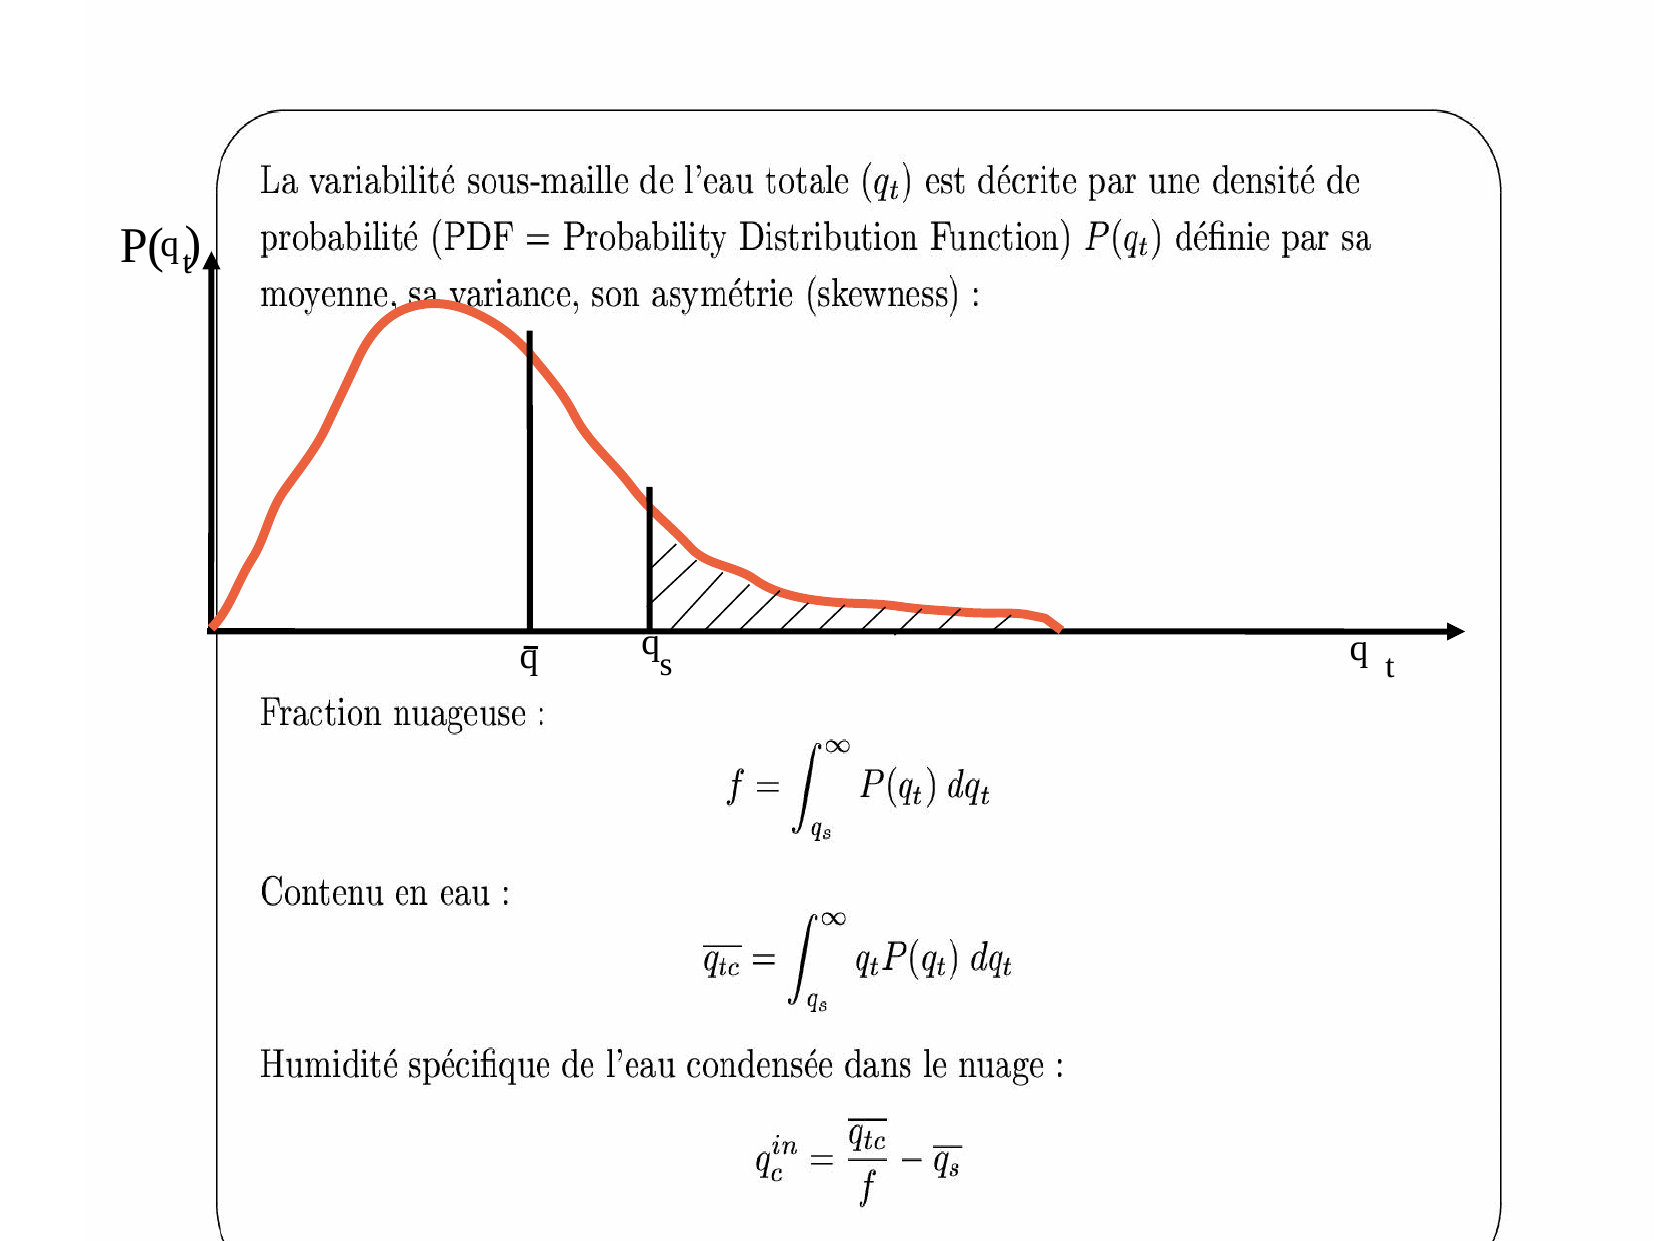

)
P(
q
t
q
q
q
s
t